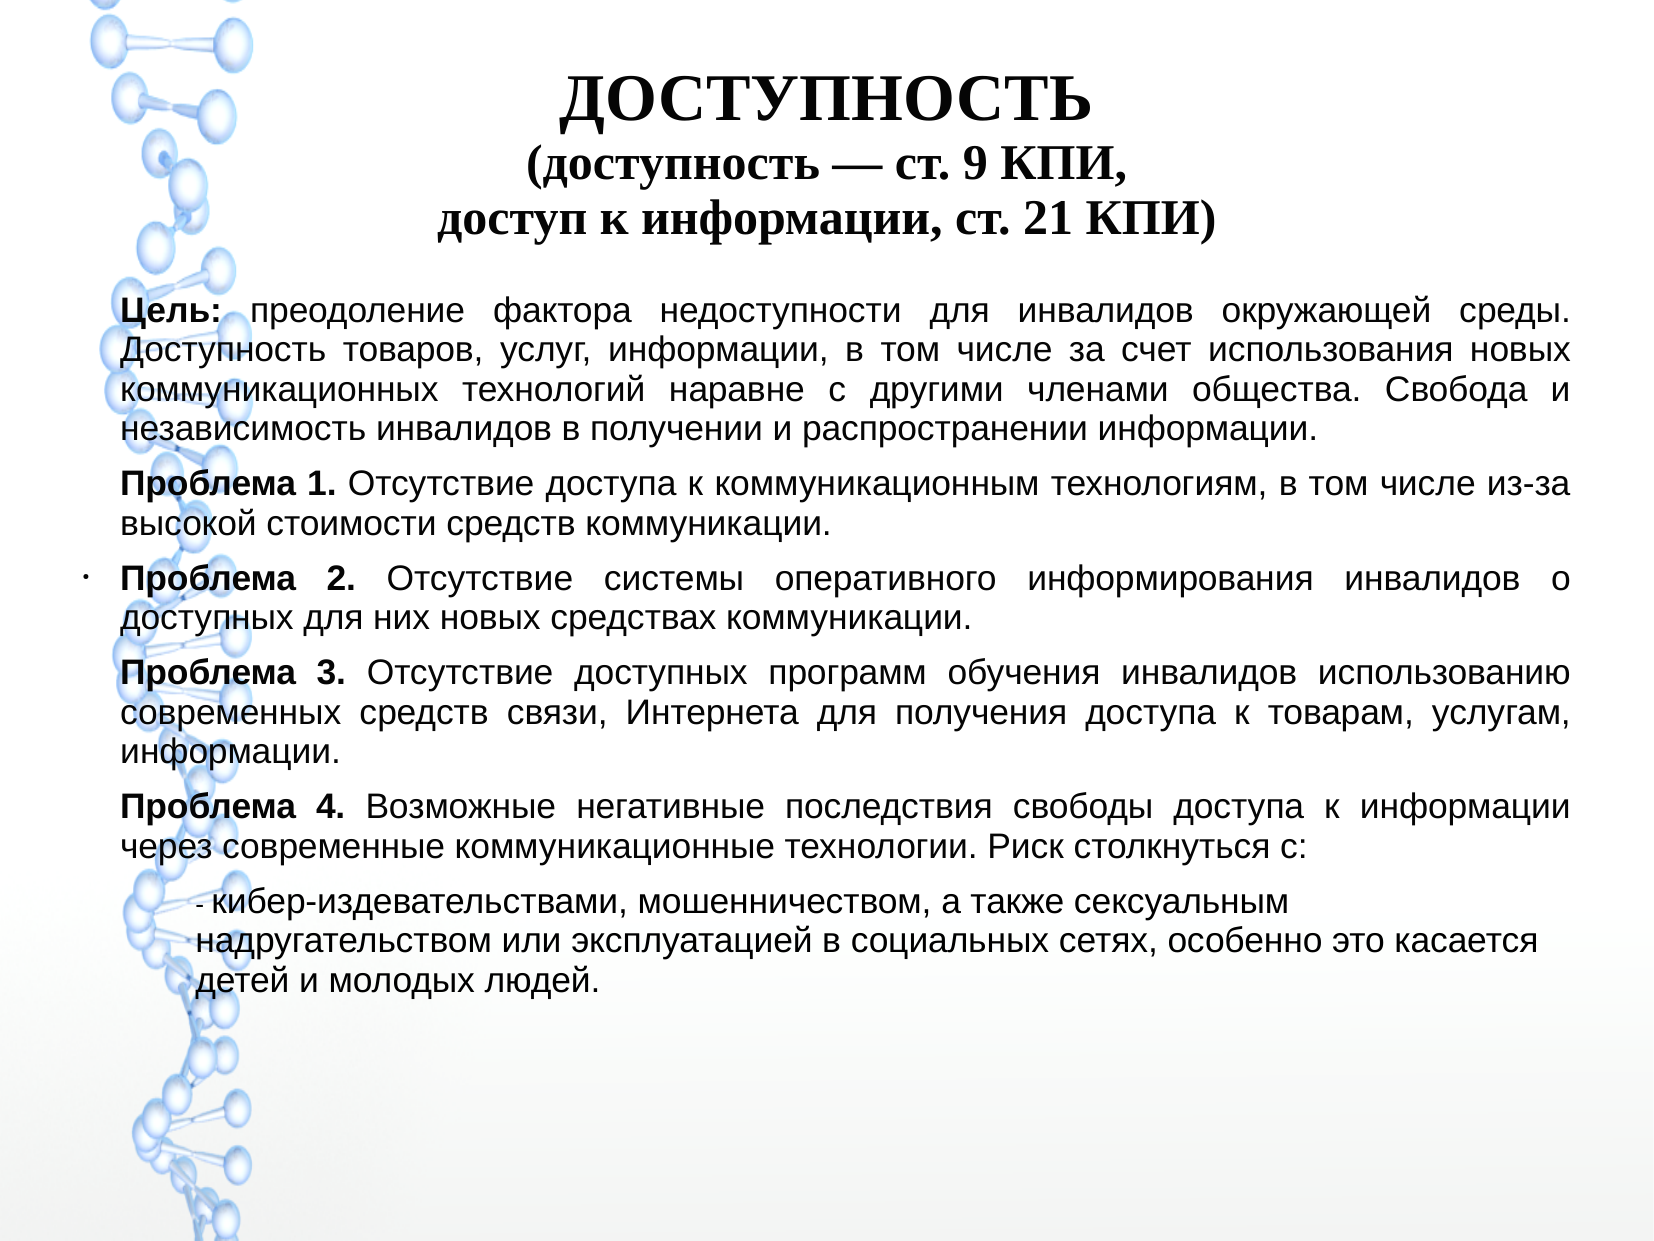

# ДОСТУПНОСТЬ (доступность — ст. 9 КПИ, доступ к информации, ст. 21 КПИ)
Цель: преодоление фактора недоступности для инвалидов окружающей среды. Доступность товаров, услуг, информации, в том числе за счет использования новых коммуникационных технологий наравне с другими членами общества. Свобода и независимость инвалидов в получении и распространении информации.
Проблема 1. Отсутствие доступа к коммуникационным технологиям, в том числе из-за высокой стоимости средств коммуникации.
Проблема 2. Отсутствие системы оперативного информирования инвалидов о доступных для них новых средствах коммуникации.
Проблема 3. Отсутствие доступных программ обучения инвалидов использованию современных средств связи, Интернета для получения доступа к товарам, услугам, информации.
Проблема 4. Возможные негативные последствия свободы доступа к информации через современные коммуникационные технологии. Риск столкнуться с:
- кибер-издевательствами, мошенничеством, а также сексуальным надругательством или эксплуатацией в социальных сетях, особенно это касается детей и молодых людей.